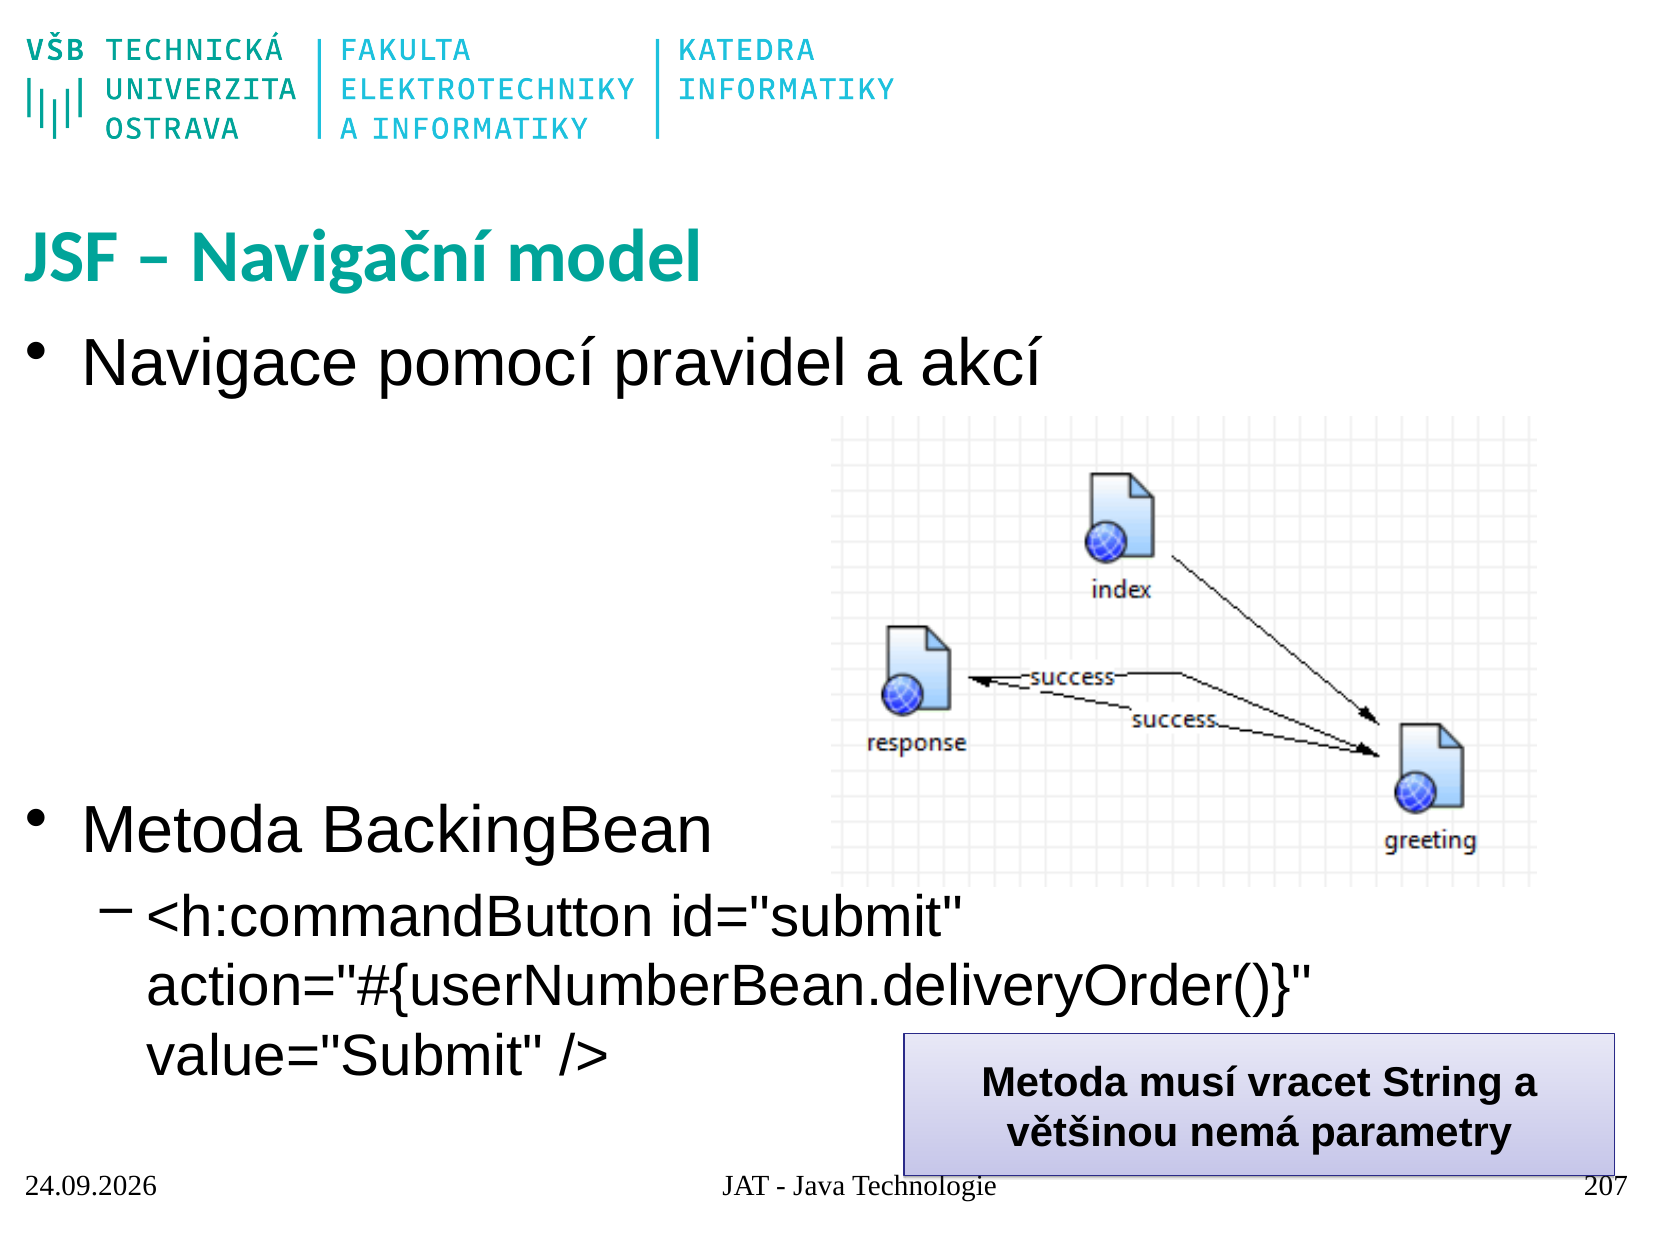

# JSF – Navigační model
Navigace pomocí pravidel a akcí
Metoda BackingBean
<h:commandButton id="submit" action="#{userNumberBean.deliveryOrder()}" value="Submit" />
Metoda musí vracet String a většinou nemá parametry
JAT - Java Technologie
207